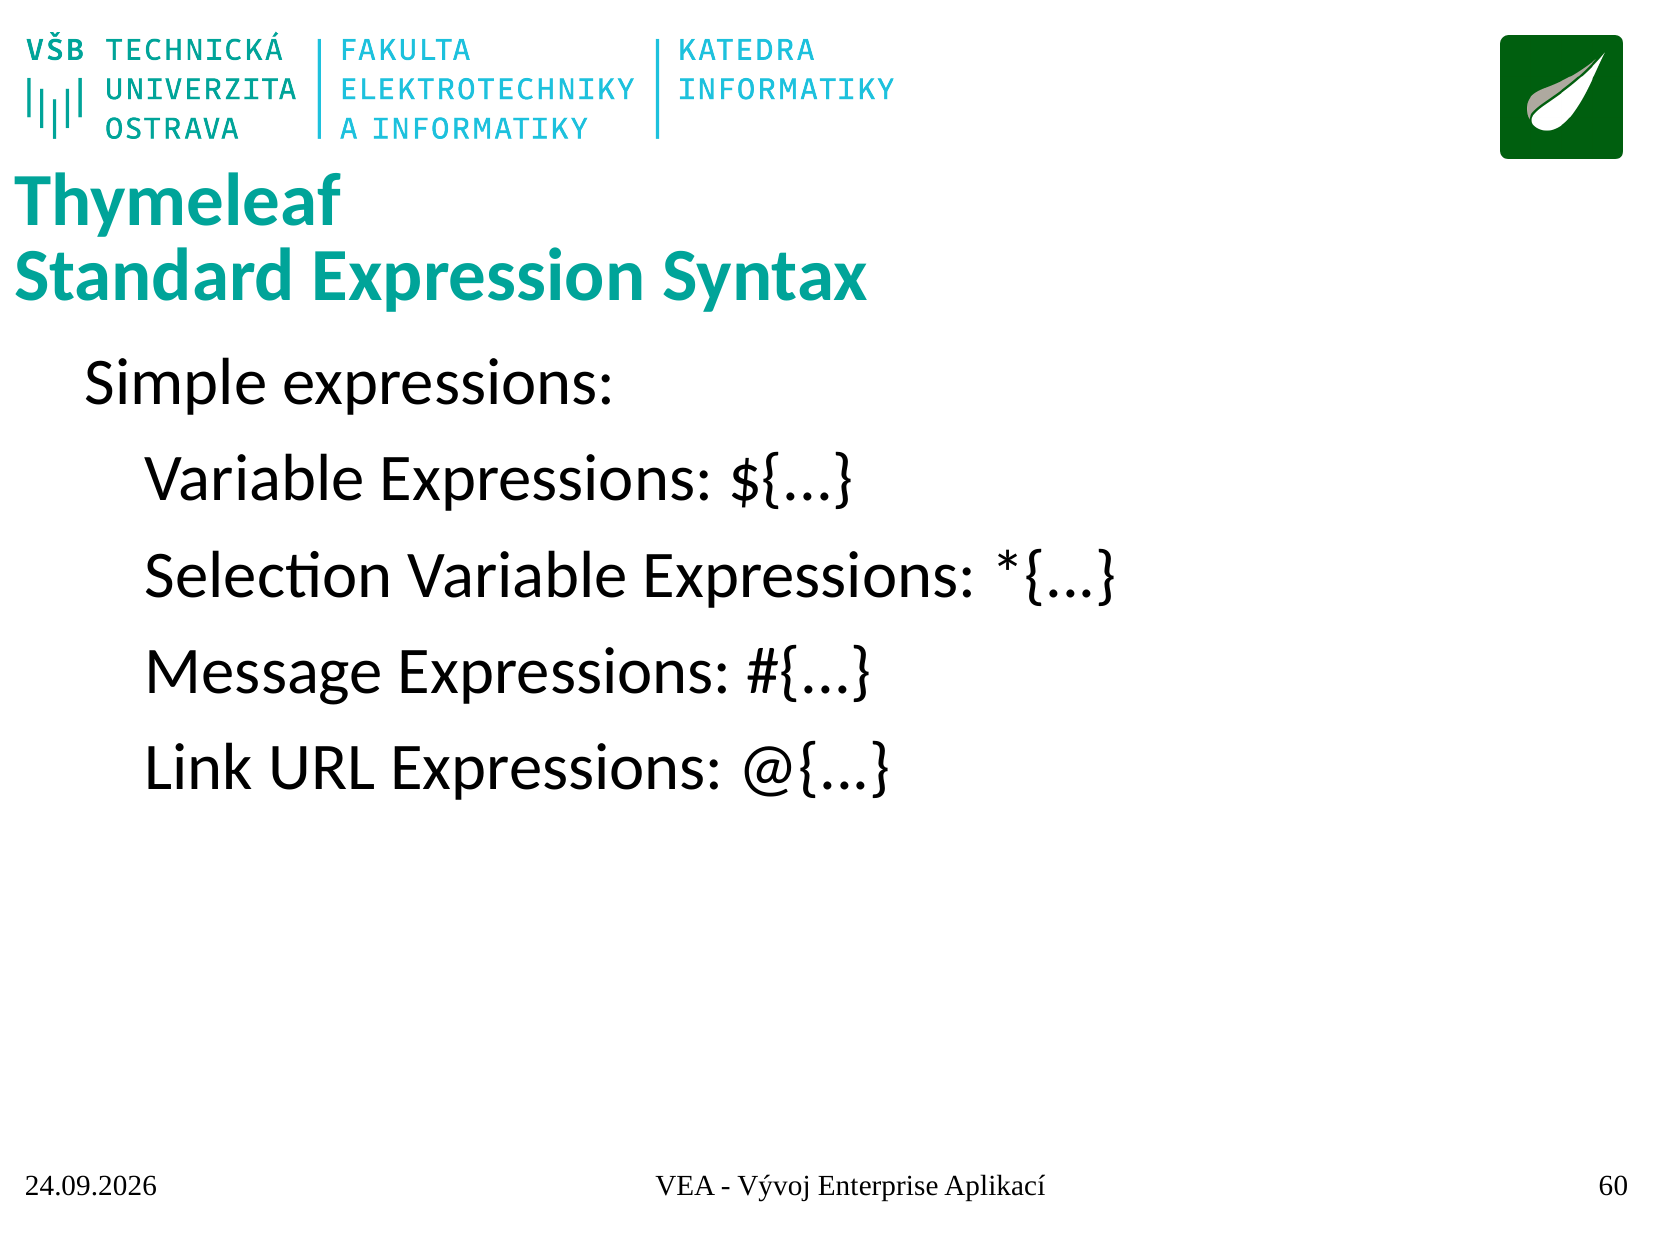

Thymeleaf
Standard Expression Syntax
# Simple expressions:
 Variable Expressions: ${...}
 Selection Variable Expressions: *{...}
 Message Expressions: #{...}
 Link URL Expressions: @{...}
VEA - Vývoj Enterprise Aplikací
60